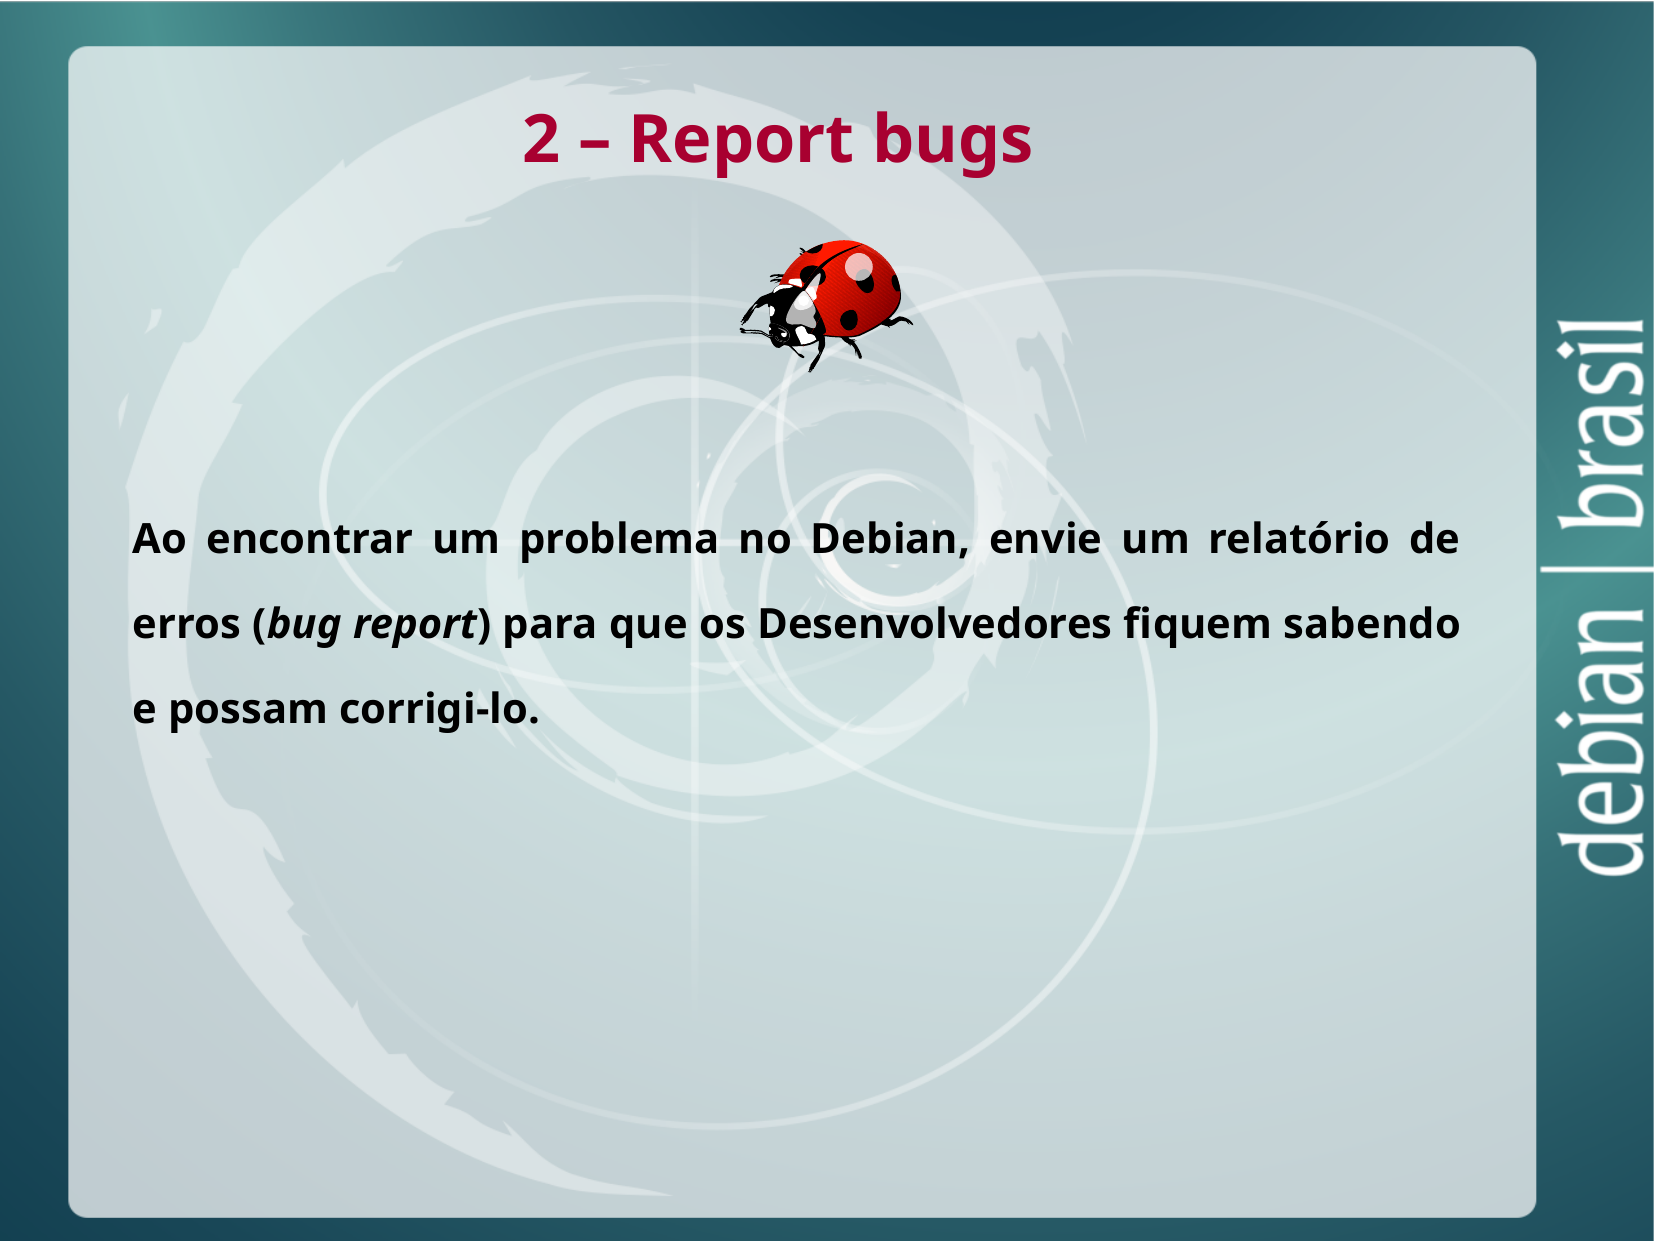

2 – Report bugs
Ao encontrar um problema no Debian, envie um relatório de erros (bug report) para que os Desenvolvedores fiquem sabendo e possam corrigi-lo.